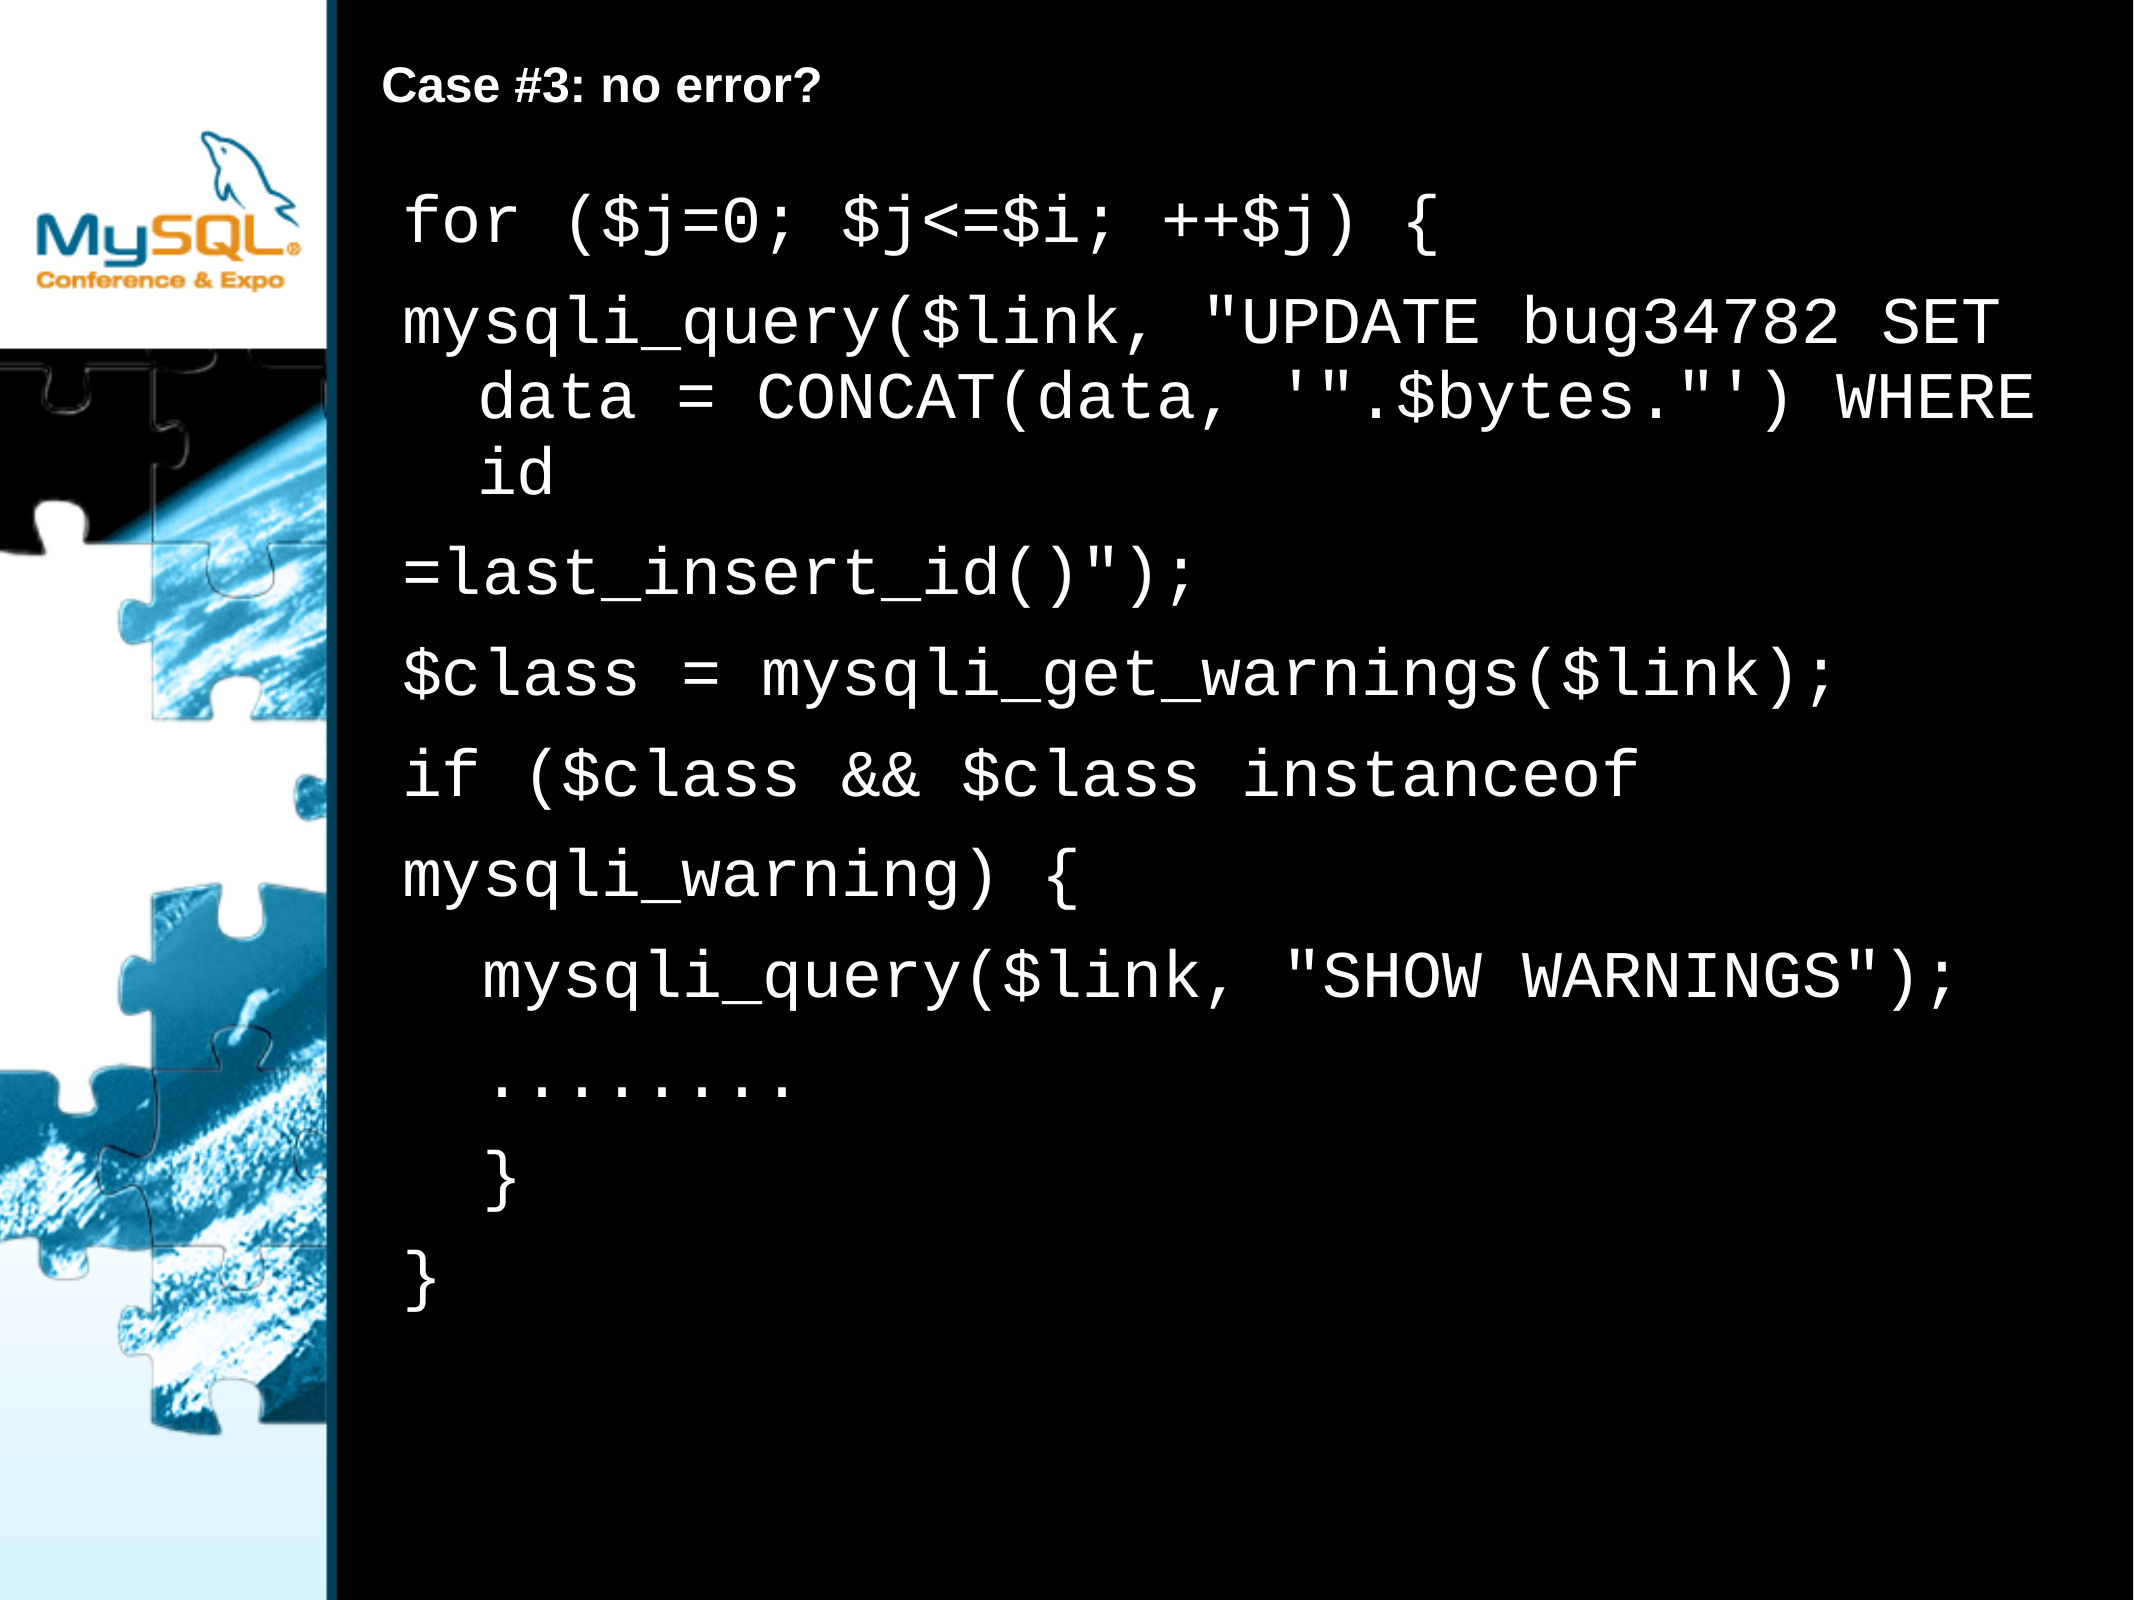

# Case #3: no error?
for ($j=0; $j<=$i; ++$j) {
mysqli_query($link, "UPDATE bug34782 SET data = CONCAT(data, '".$bytes."') WHERE id
=last_insert_id()");
$class = mysqli_get_warnings($link);
if ($class && $class instanceof
mysqli_warning) {
 mysqli_query($link, "SHOW WARNINGS");
 ........
 }
}